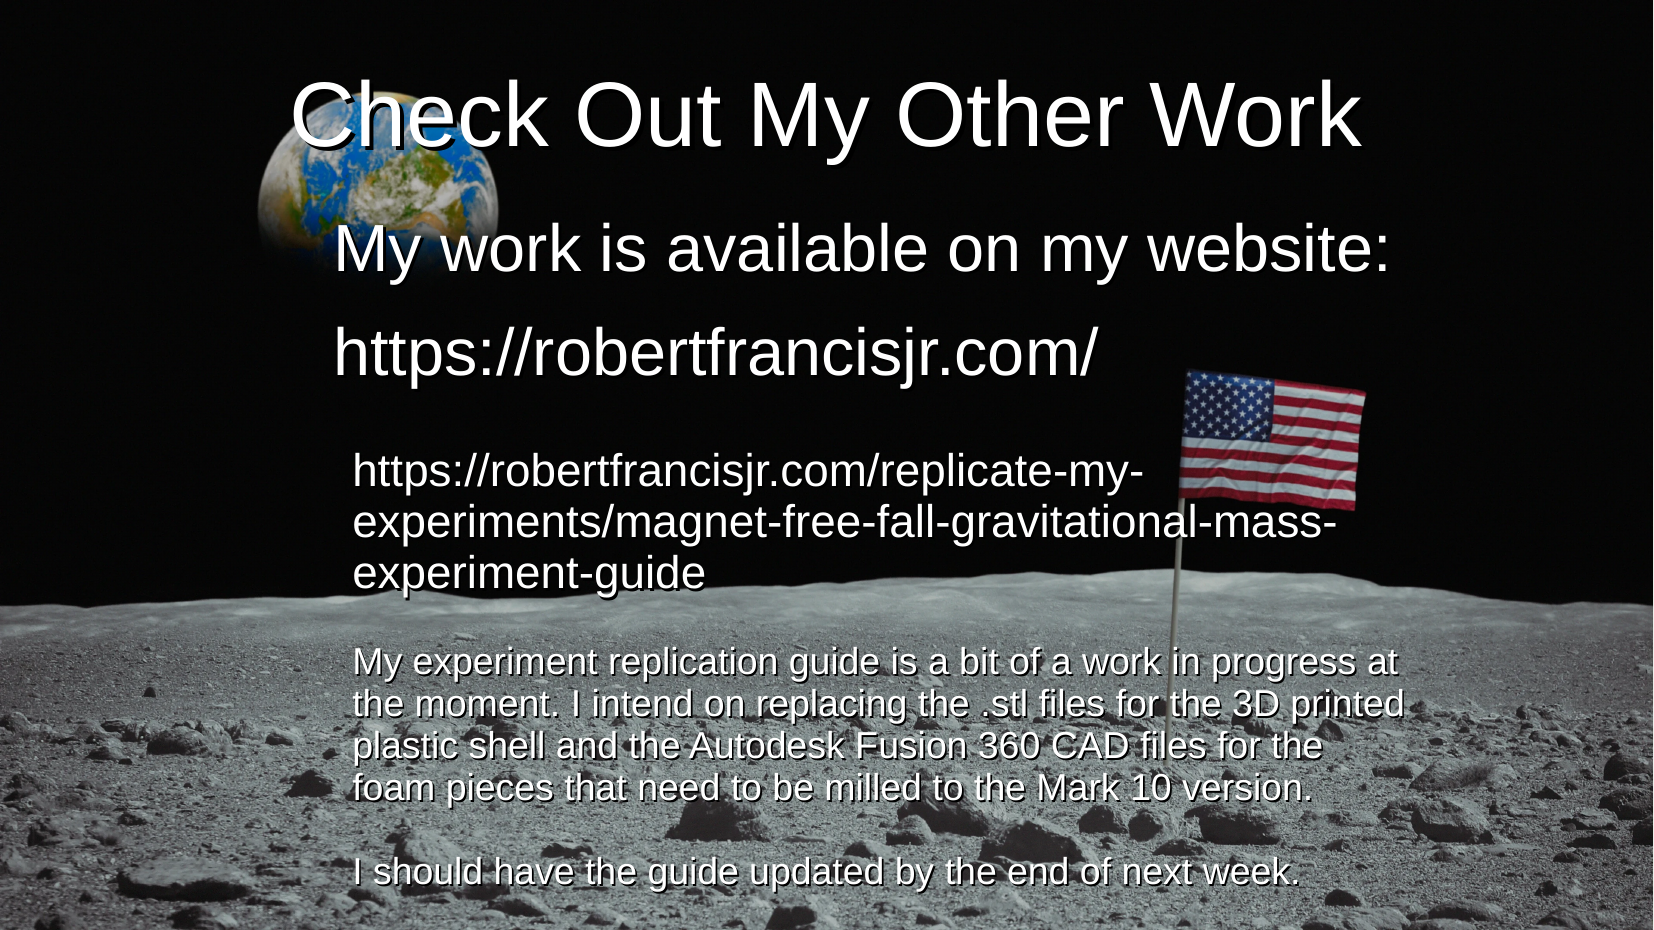

# Check Out My Other Work
My work is available on my website:
https://robertfrancisjr.com/
https://robertfrancisjr.com/replicate-my-experiments/magnet-free-fall-gravitational-mass-experiment-guide
My experiment replication guide is a bit of a work in progress at the moment. I intend on replacing the .stl files for the 3D printed plastic shell and the Autodesk Fusion 360 CAD files for the foam pieces that need to be milled to the Mark 10 version.
I should have the guide updated by the end of next week.